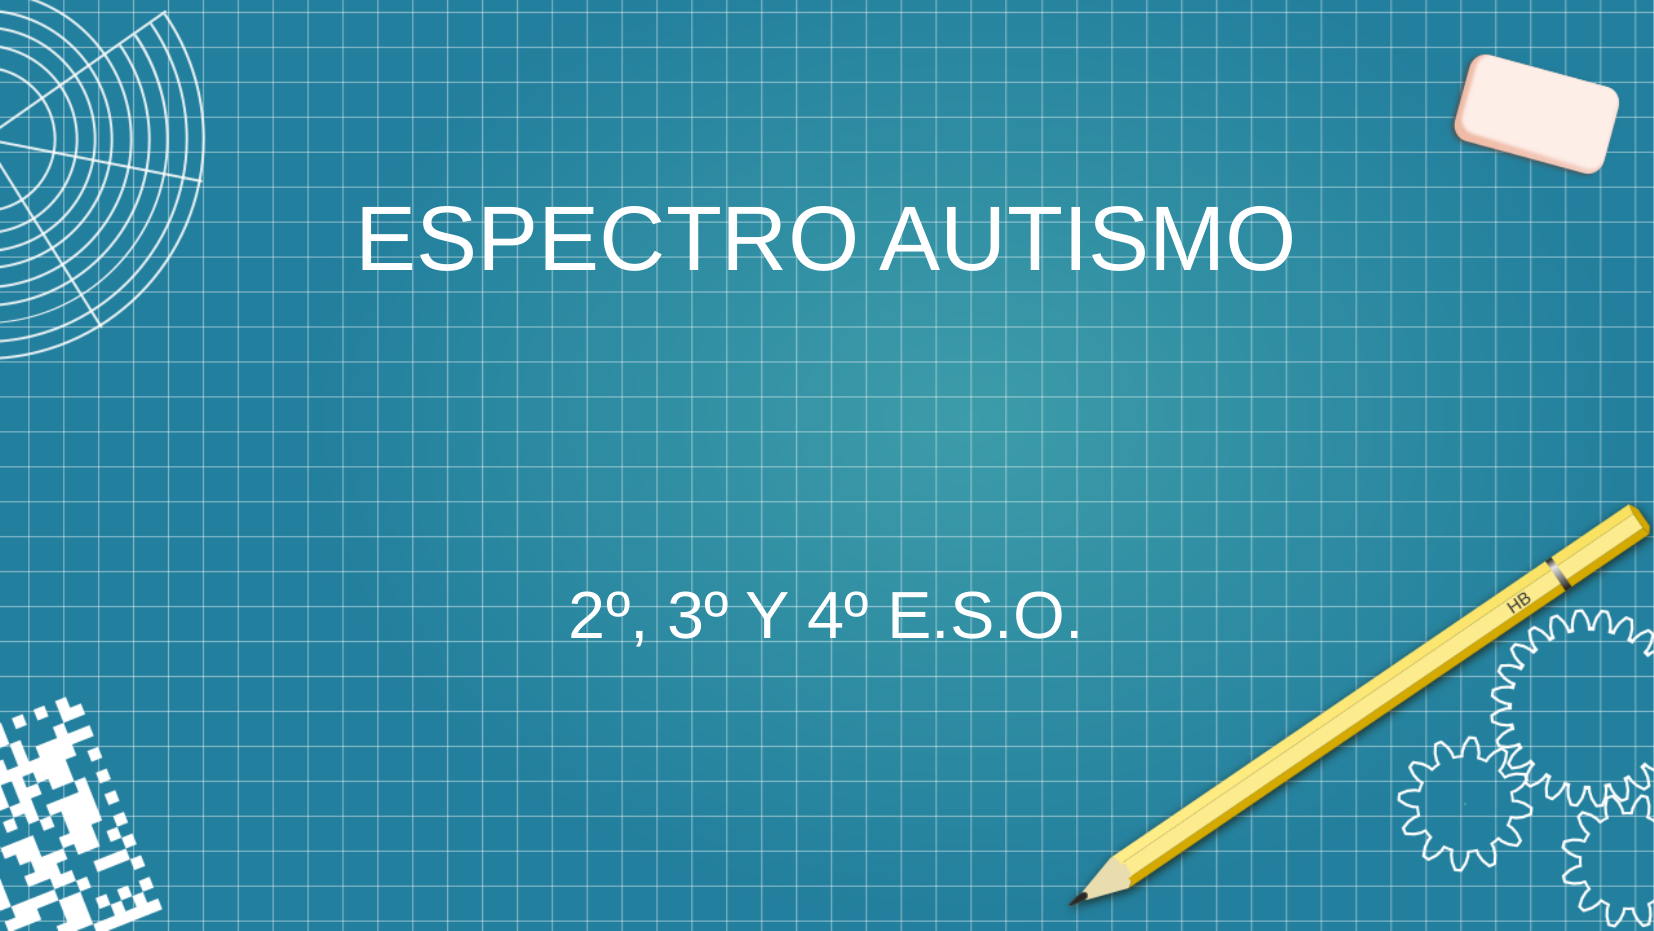

# ESPECTRO AUTISMO
2º, 3º Y 4º E.S.O.